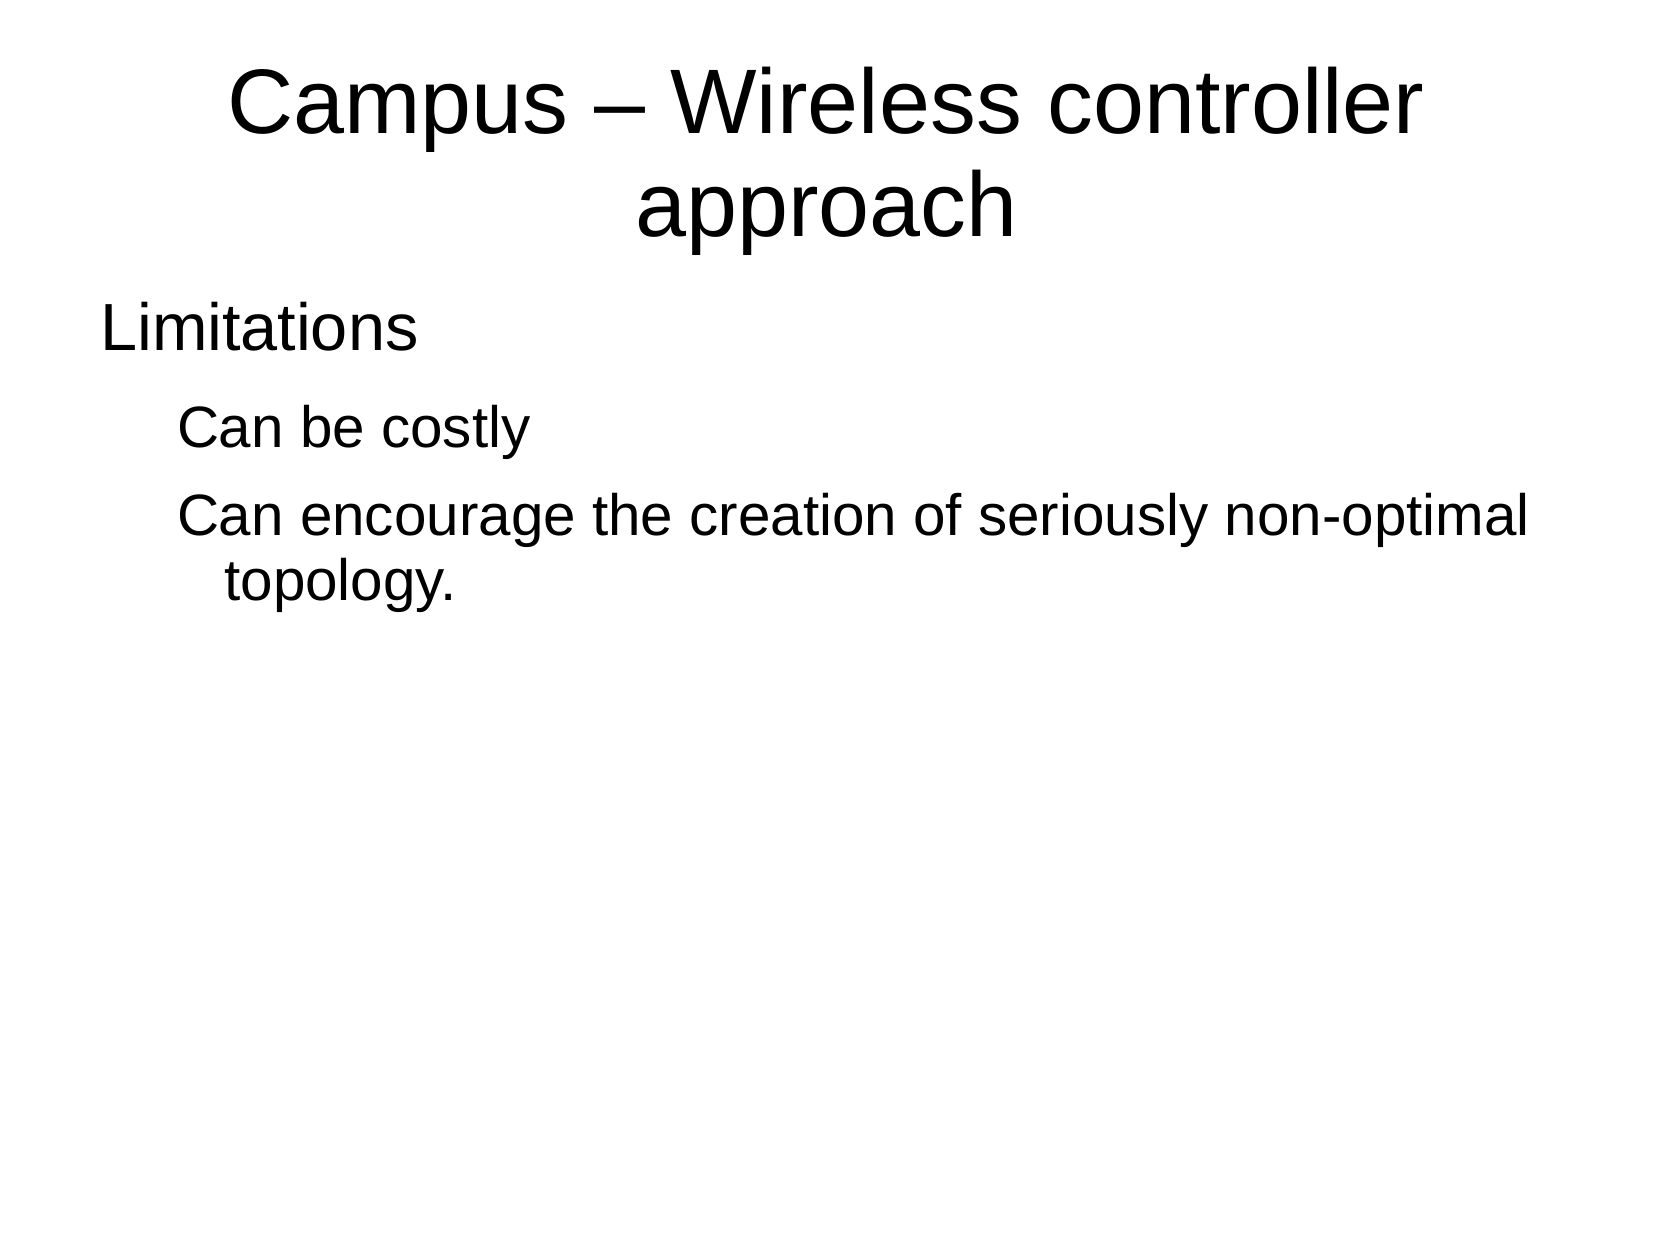

# Campus – Wireless controller approach
Limitations
Can be costly
Can encourage the creation of seriously non-optimal topology.